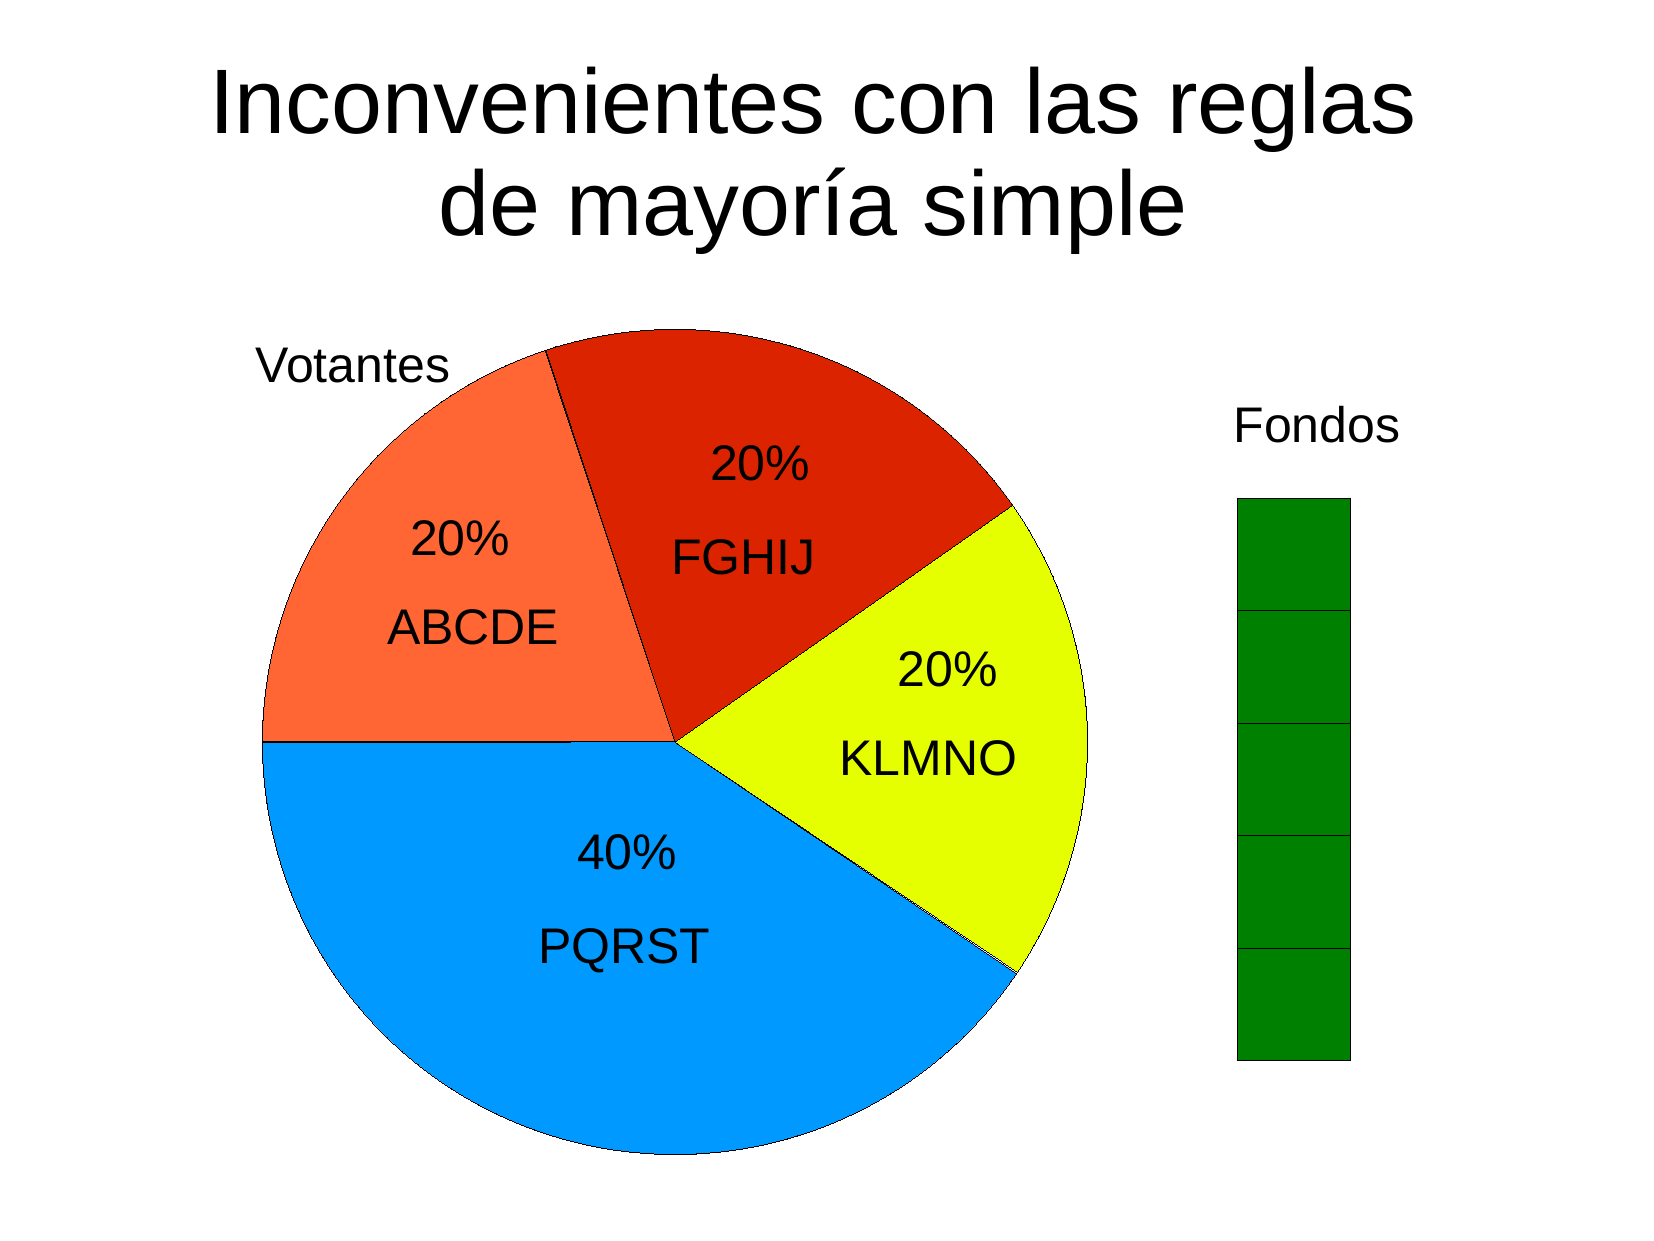

# Inconvenientes con las reglas de mayoría simple
Votantes
Fondos
20%
20%
FGHIJ
ABCDE
20%
KLMNO
40%
PQRST